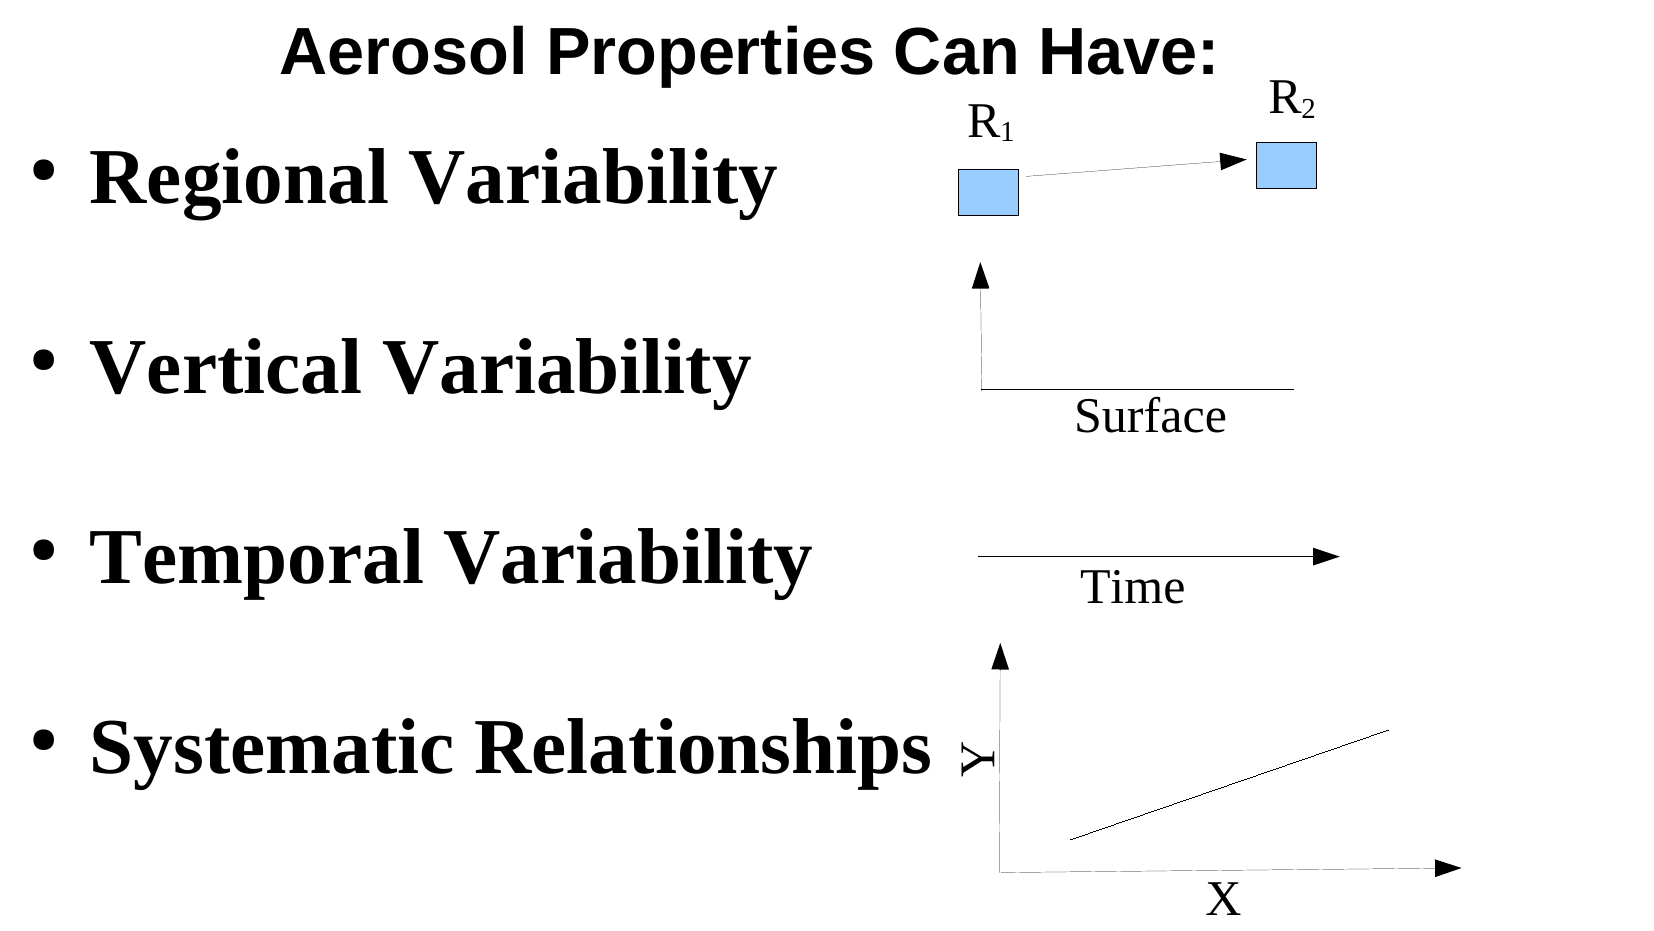

# Aerosol Properties Can Have:
Regional Variability
Vertical Variability
Temporal Variability
Systematic Relationships
R2
R1
Surface
Time
Y
X